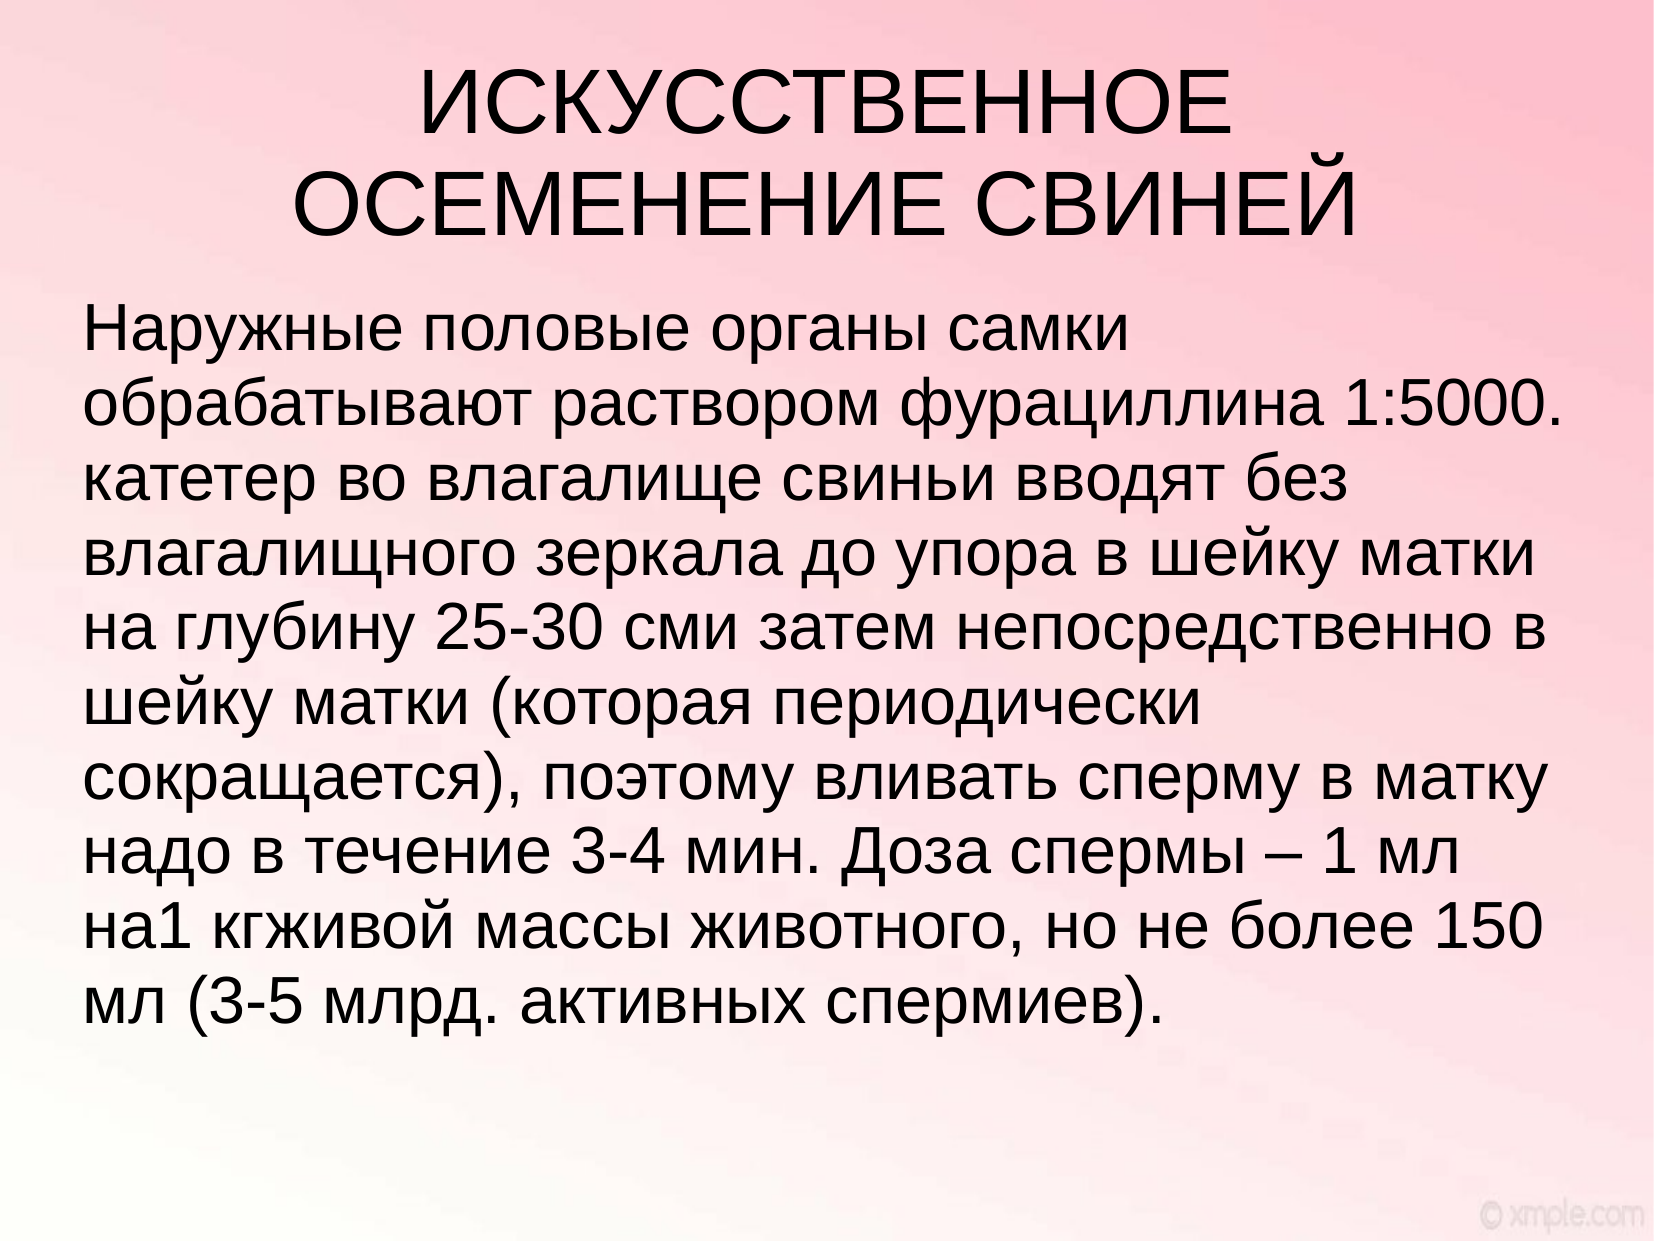

# ИСКУССТВЕННОЕ ОСЕМЕНЕНИЕ СВИНЕЙ
Наружные половые органы самки обрабатывают раствором фурациллина 1:5000. катетер во влагалище свиньи вводят без влагалищного зеркала до упора в шейку матки на глубину 25-30 сми затем непосредственно в шейку матки (которая периодически сокращается), поэтому вливать сперму в матку надо в течение 3-4 мин. Доза спермы – 1 мл на1 кгживой массы животного, но не более 150 мл (3-5 млрд. активных спермиев).